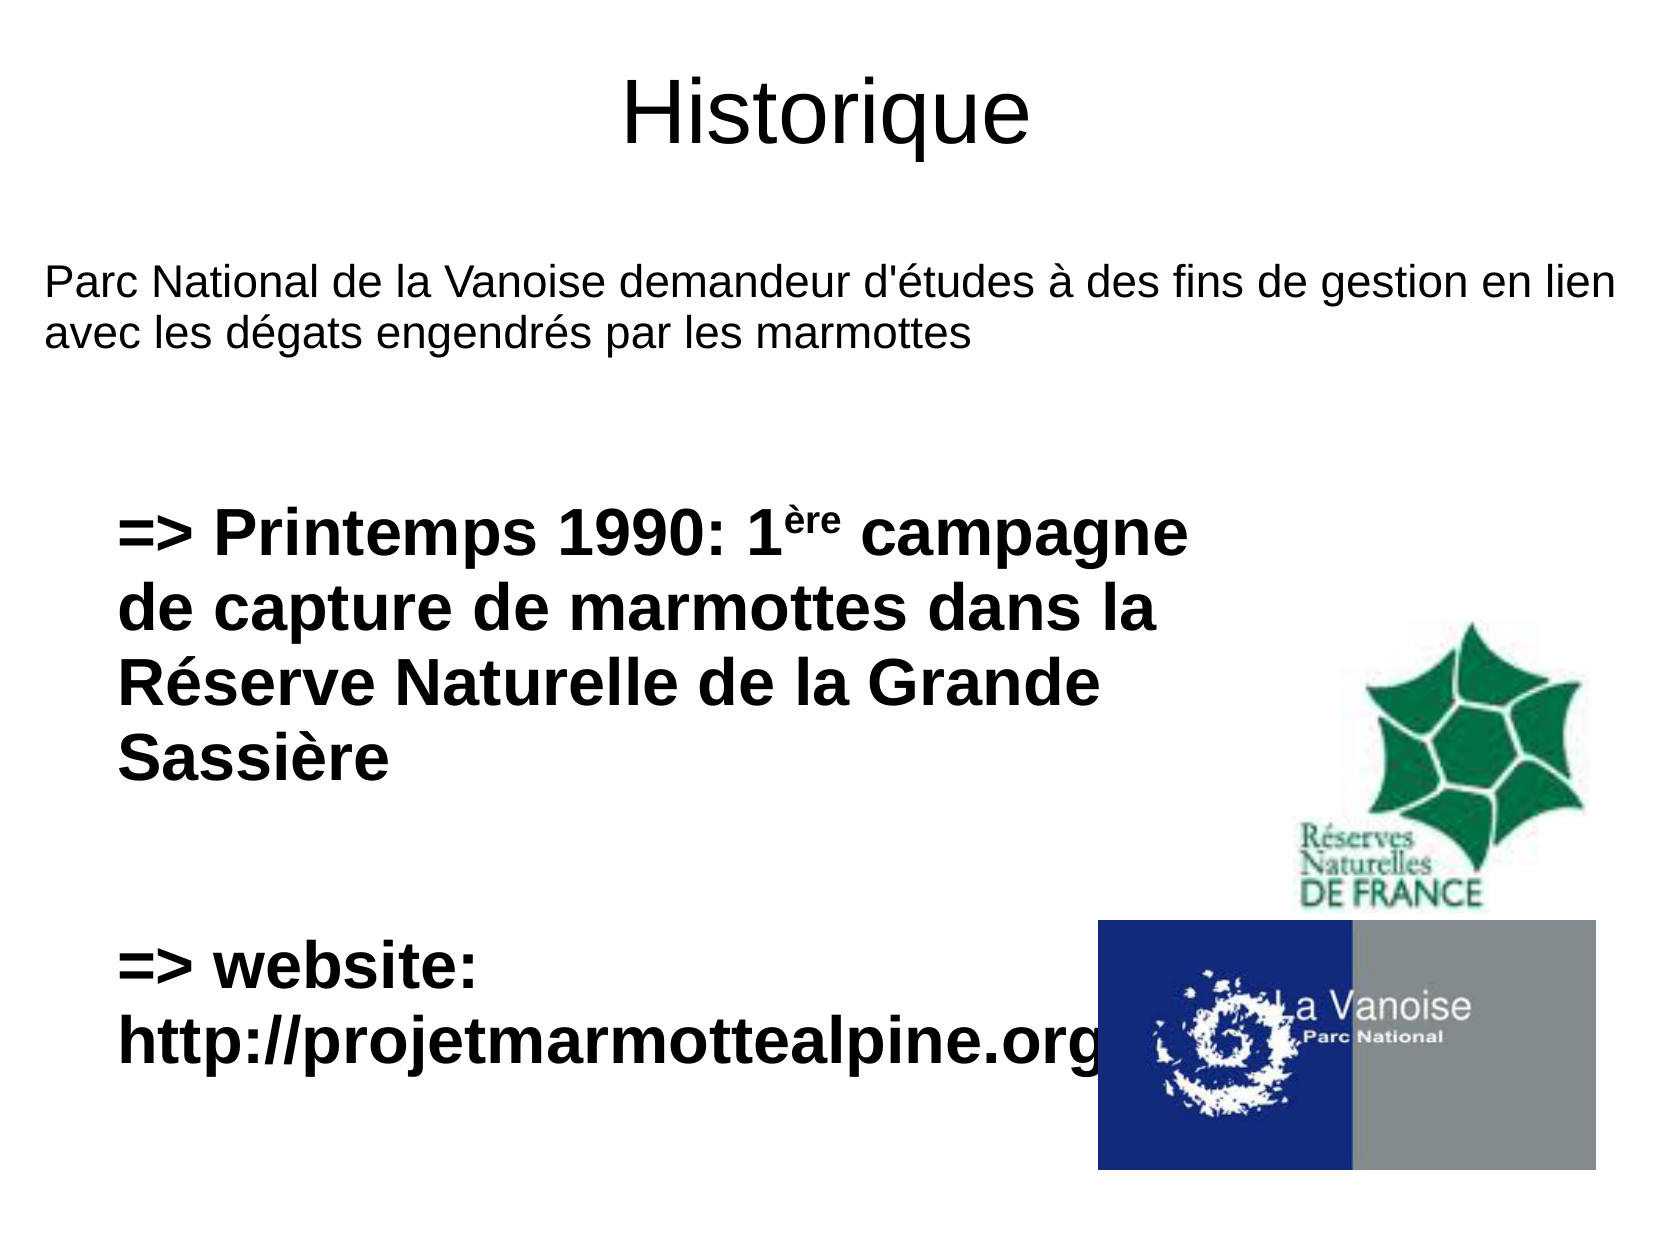

# Historique
Parc National de la Vanoise demandeur d'études à des fins de gestion en lien avec les dégats engendrés par les marmottes
=> Printemps 1990: 1ère campagne de capture de marmottes dans la Réserve Naturelle de la Grande Sassière
=> website: http://projetmarmottealpine.org/